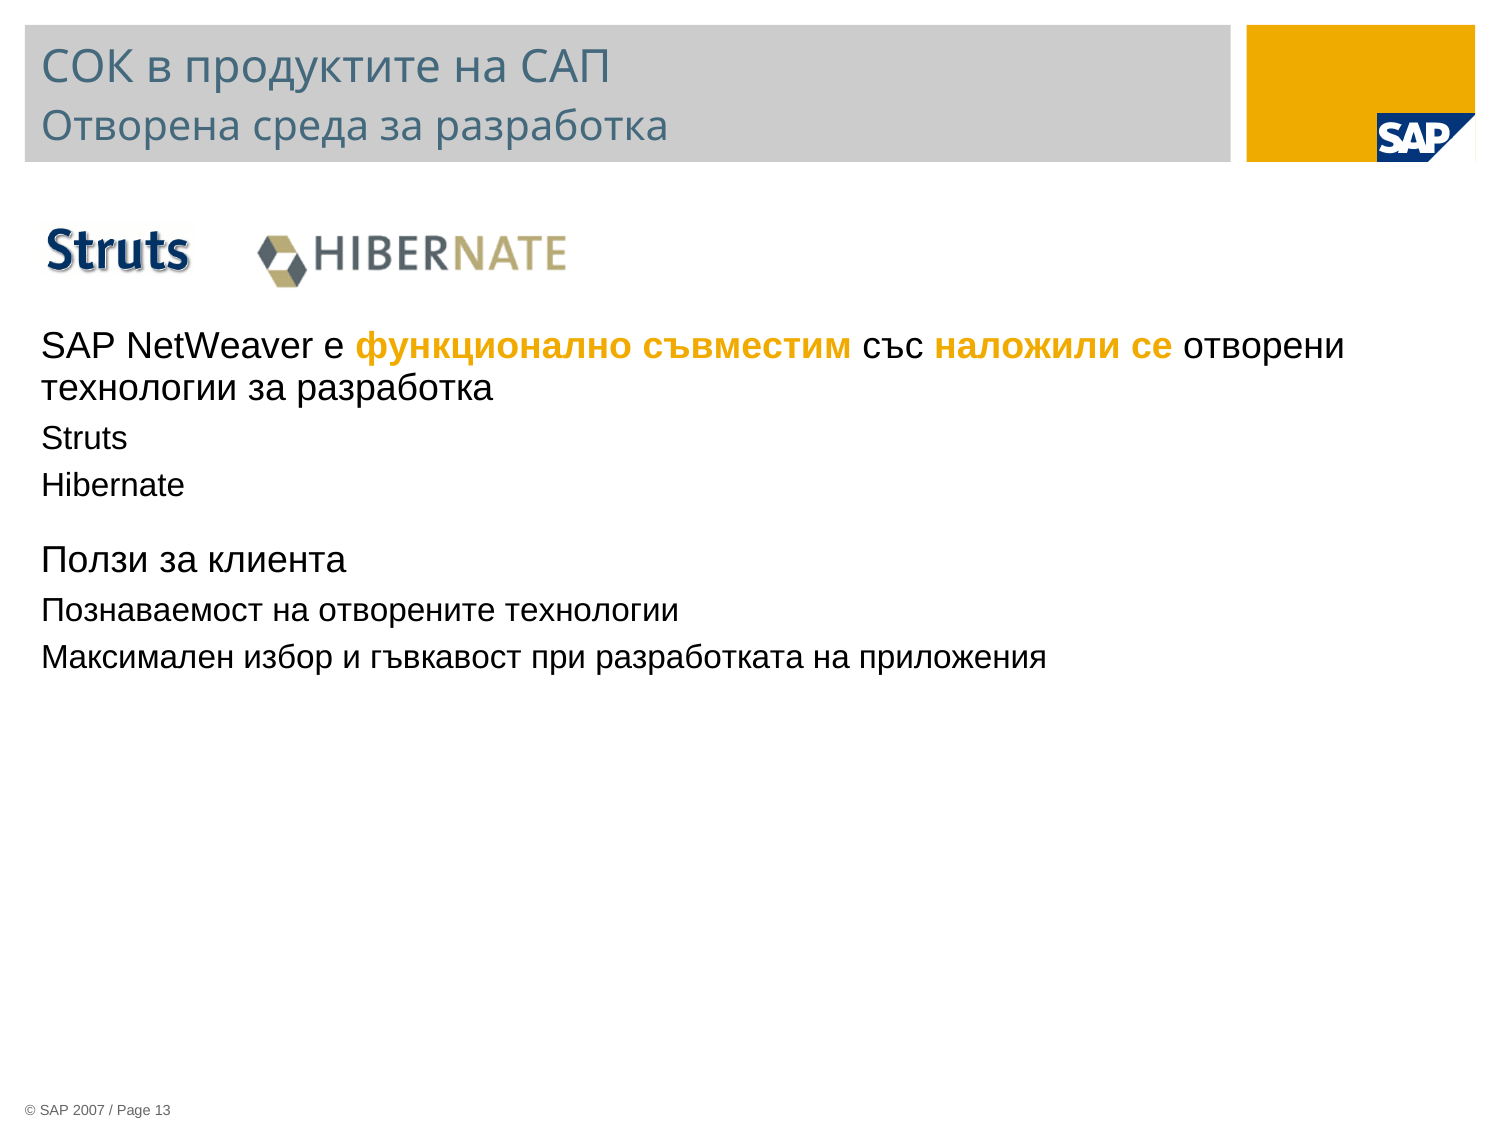

# СОК в продуктите на САП Отворена среда за разработка
SAP NetWeaver е функционално съвместим със наложили се отворени технологии за разработка
Struts
Hibernate
Ползи за клиента
Познаваемост на отворените технологии
Максимален избор и гъвкавост при разработката на приложения
13